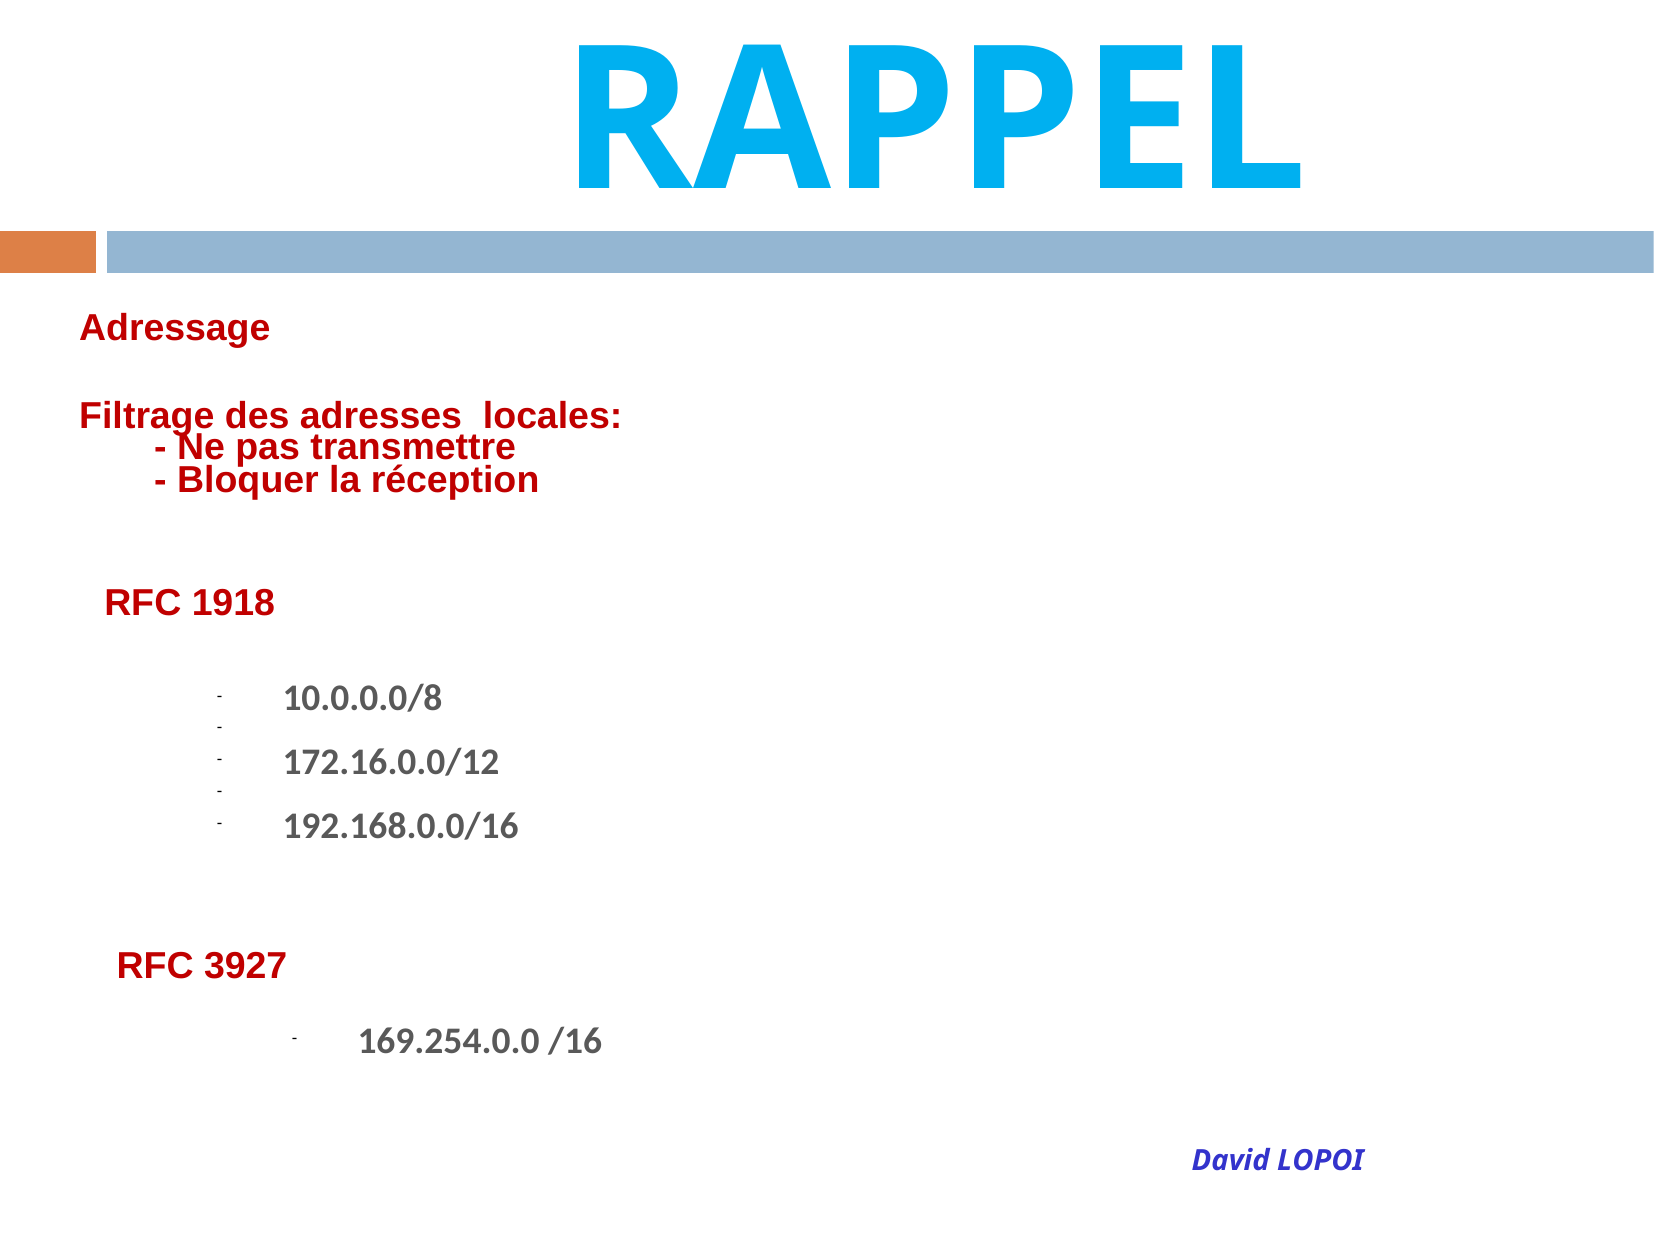

RAPPEL
Adressage
Filtrage des adresses locales:
	- Ne pas transmettre
	- Bloquer la réception
RFC 1918
10.0.0.0/8
172.16.0.0/12
192.168.0.0/16
RFC 3927
169.254.0.0 /16
David LOPOI